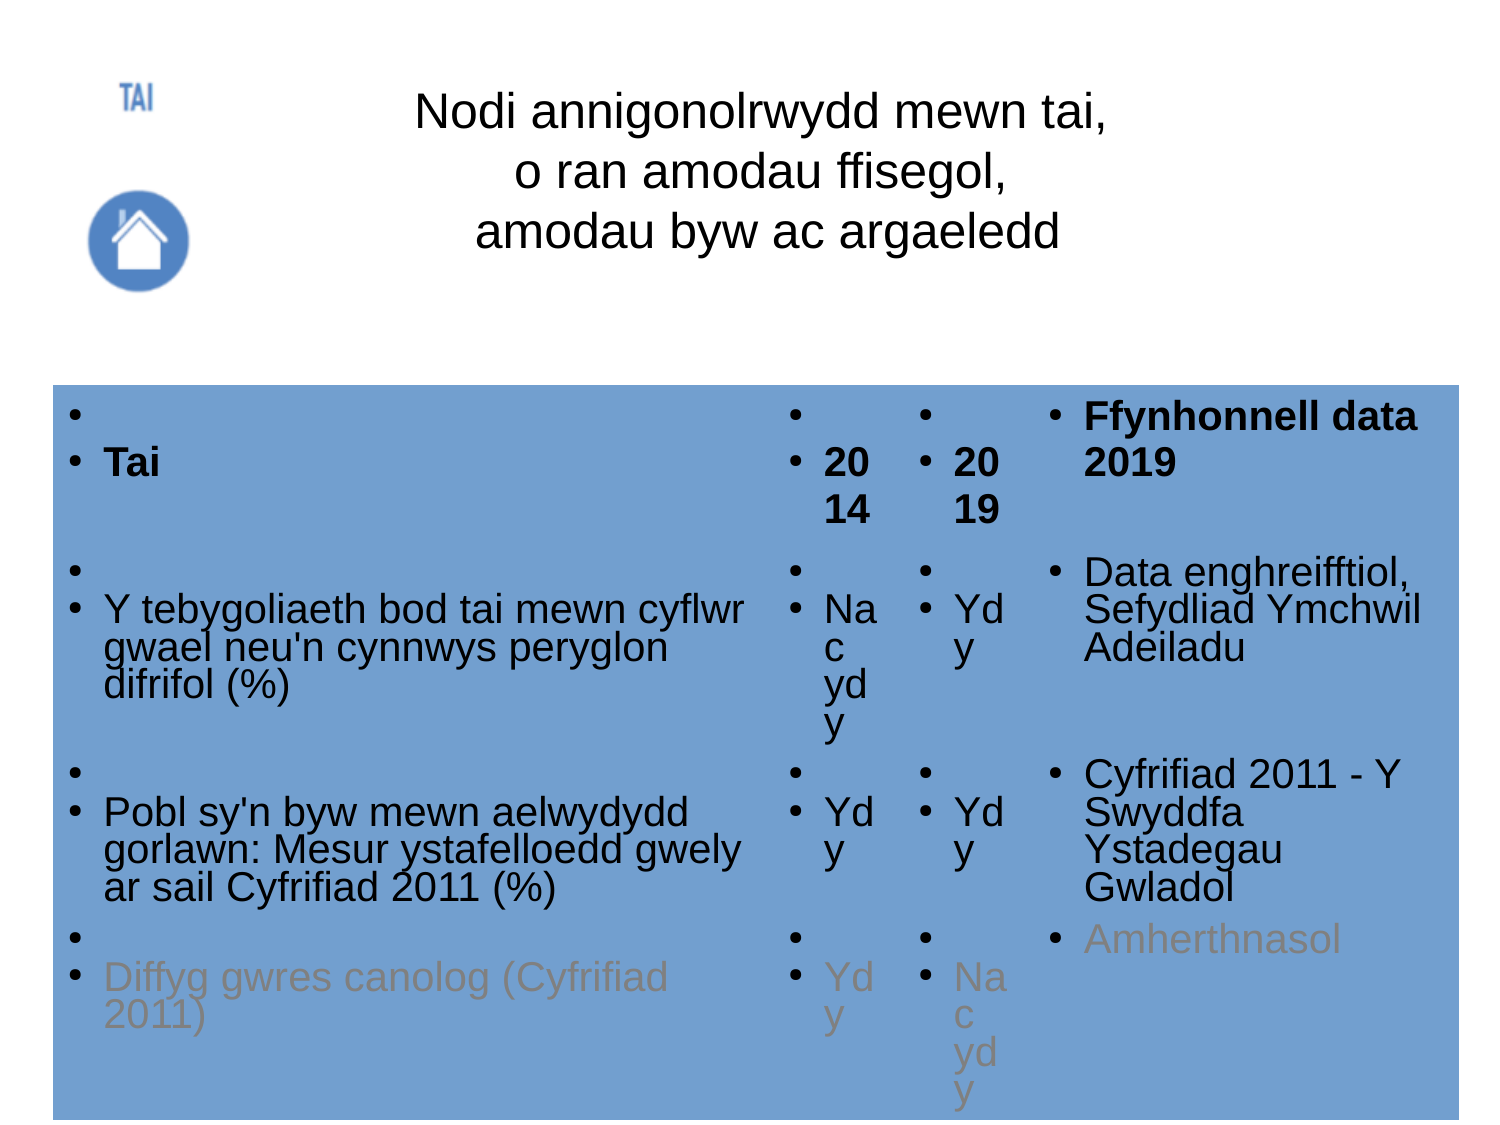

Nodi annigonolrwydd mewn tai,
o ran amodau ffisegol,
amodau byw ac argaeledd
| Tai | 2014 | 2019 | Ffynhonnell data 2019 |
| --- | --- | --- | --- |
| Y tebygoliaeth bod tai mewn cyflwr gwael neu'n cynnwys peryglon difrifol (%) | Nac ydy | Ydy | Data enghreifftiol, Sefydliad Ymchwil Adeiladu |
| Pobl sy'n byw mewn aelwydydd gorlawn: Mesur ystafelloedd gwely ar sail Cyfrifiad 2011 (%) | Ydy | Ydy | Cyfrifiad 2011 - Y Swyddfa Ystadegau Gwladol |
| Diffyg gwres canolog (Cyfrifiad 2011) | Ydy | Nac ydy | Amherthnasol |